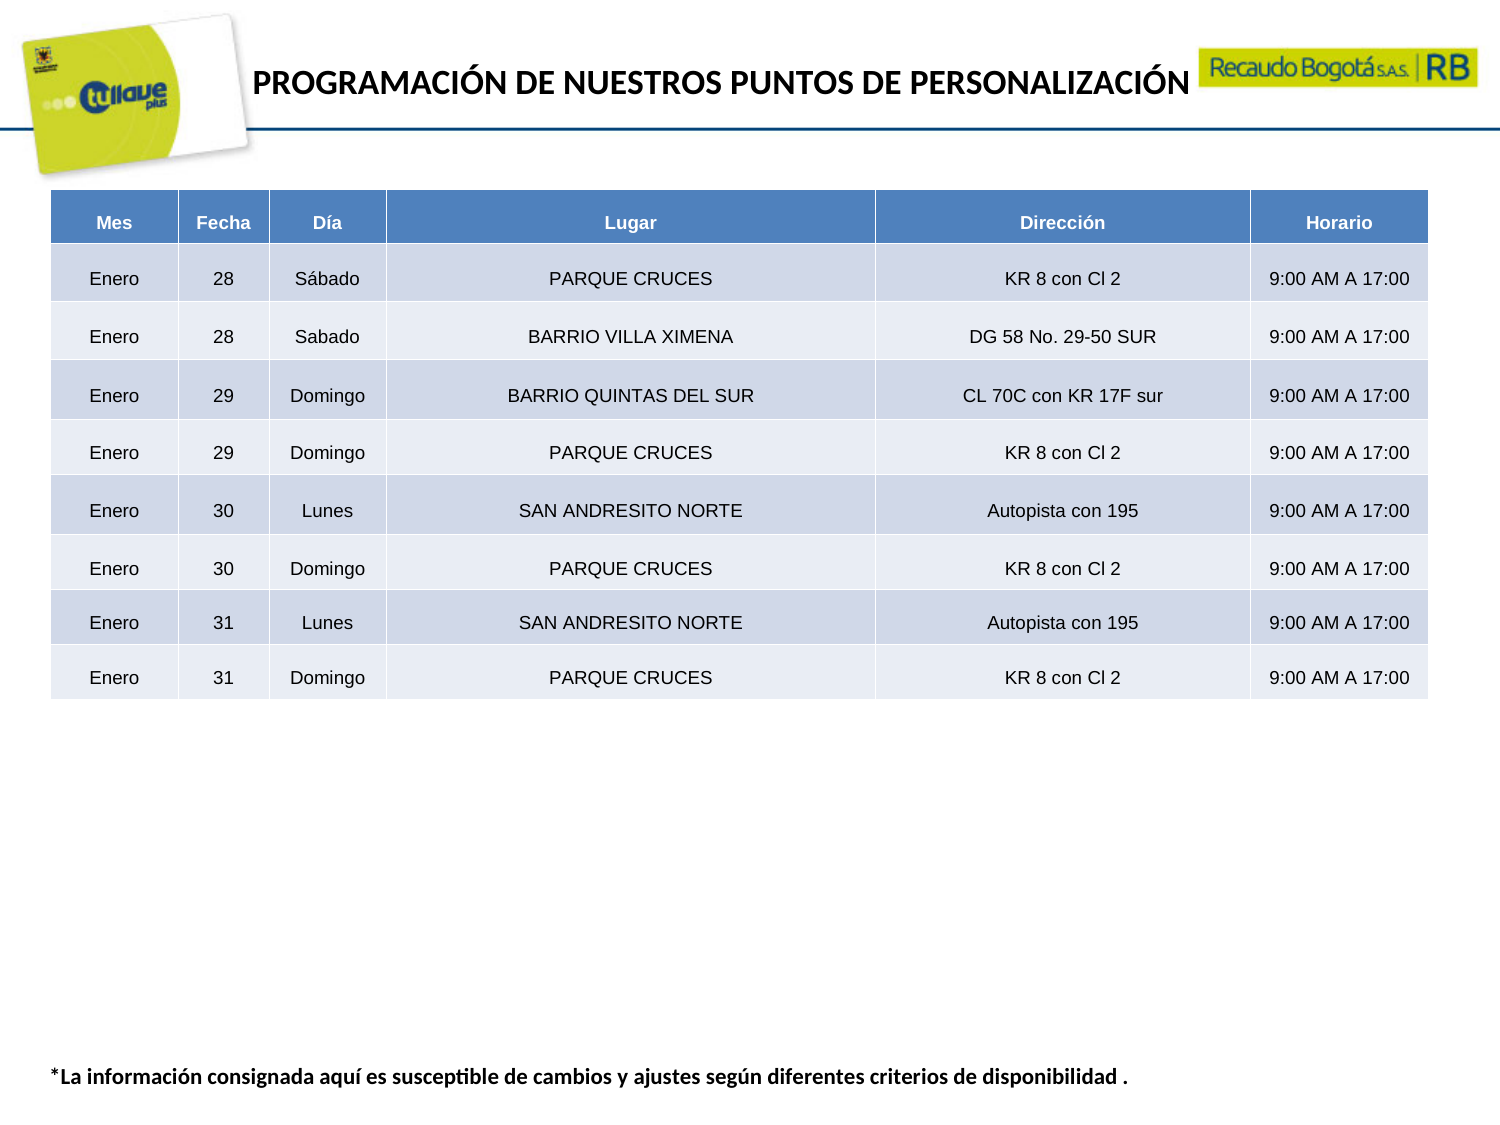

PROGRAMACIÓN DE NUESTROS PUNTOS DE PERSONALIZACIÓN
| Mes | Fecha | Día | Lugar | Dirección | Horario |
| --- | --- | --- | --- | --- | --- |
| Enero | 28 | Sábado | PARQUE CRUCES | KR 8 con Cl 2 | 9:00 AM A 17:00 |
| Enero | 28 | Sabado | BARRIO VILLA XIMENA | DG 58 No. 29-50 SUR | 9:00 AM A 17:00 |
| Enero | 29 | Domingo | BARRIO QUINTAS DEL SUR | CL 70C con KR 17F sur | 9:00 AM A 17:00 |
| Enero | 29 | Domingo | PARQUE CRUCES | KR 8 con Cl 2 | 9:00 AM A 17:00 |
| Enero | 30 | Lunes | SAN ANDRESITO NORTE | Autopista con 195 | 9:00 AM A 17:00 |
| Enero | 30 | Domingo | PARQUE CRUCES | KR 8 con Cl 2 | 9:00 AM A 17:00 |
| Enero | 31 | Lunes | SAN ANDRESITO NORTE | Autopista con 195 | 9:00 AM A 17:00 |
| Enero | 31 | Domingo | PARQUE CRUCES | KR 8 con Cl 2 | 9:00 AM A 17:00 |
*La información consignada aquí es susceptible de cambios y ajustes según diferentes criterios de disponibilidad .